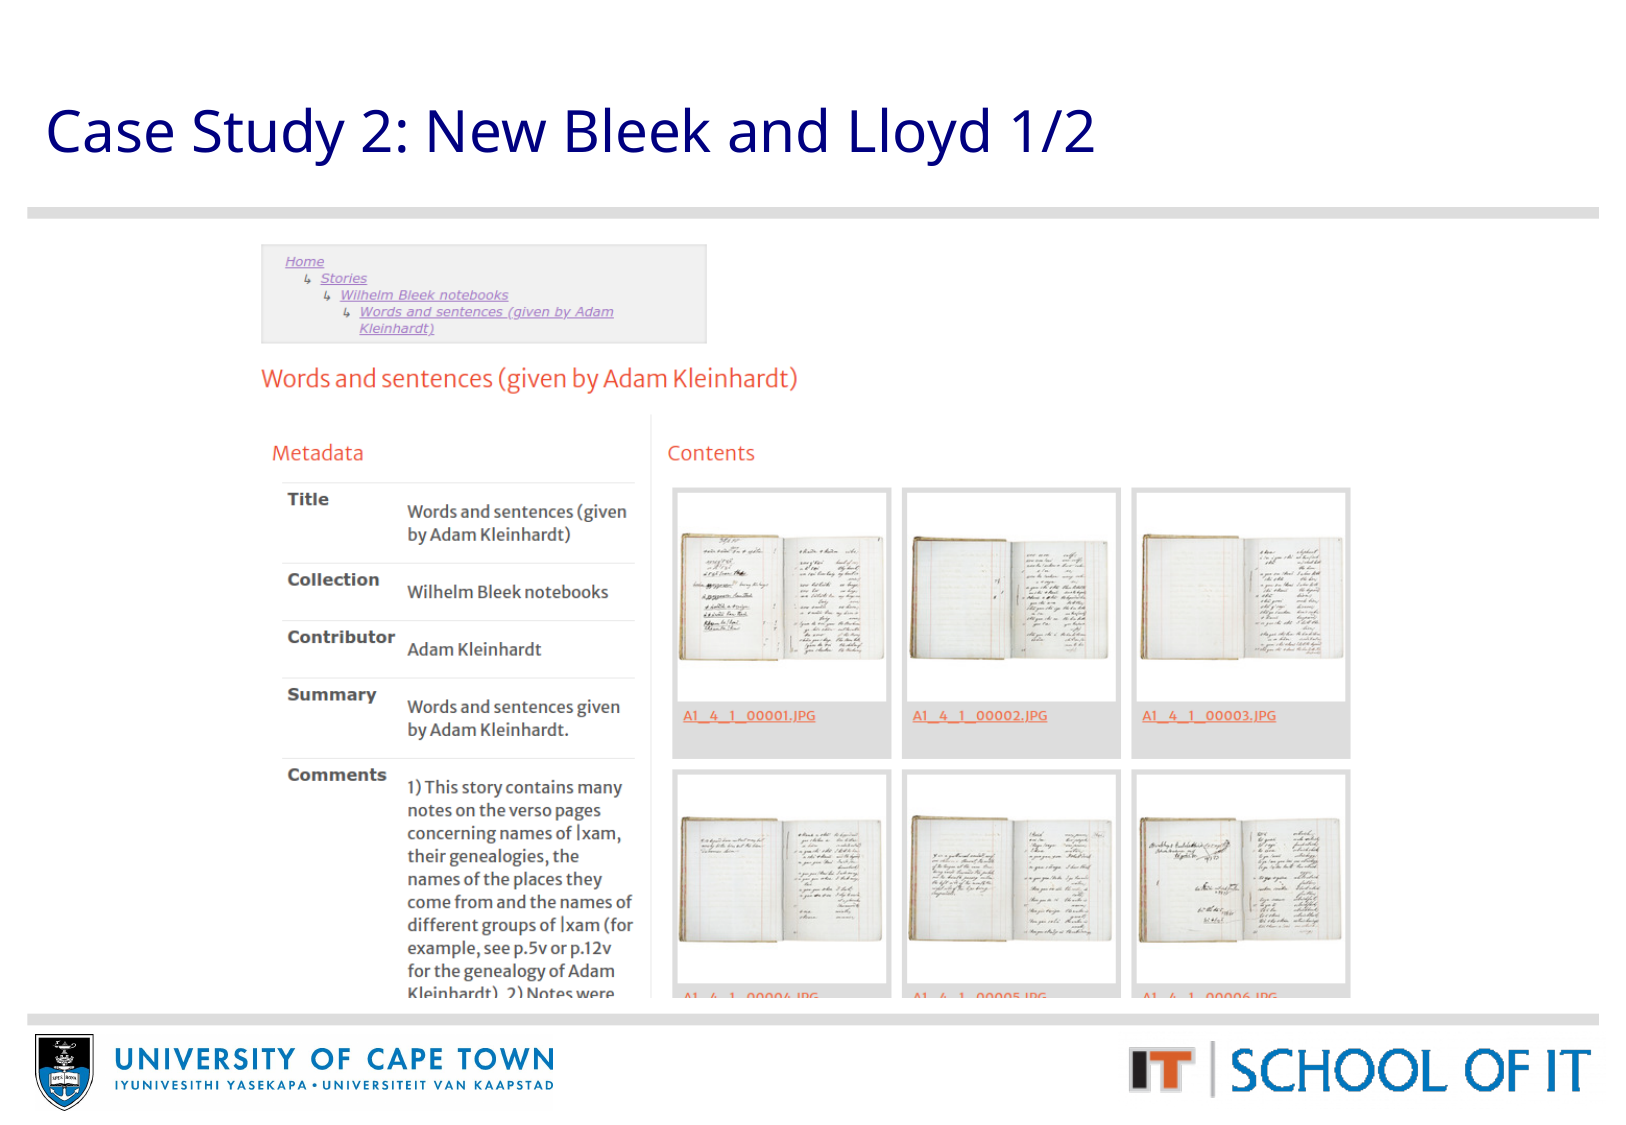

# Case Study 2: New Bleek and Lloyd 1/2